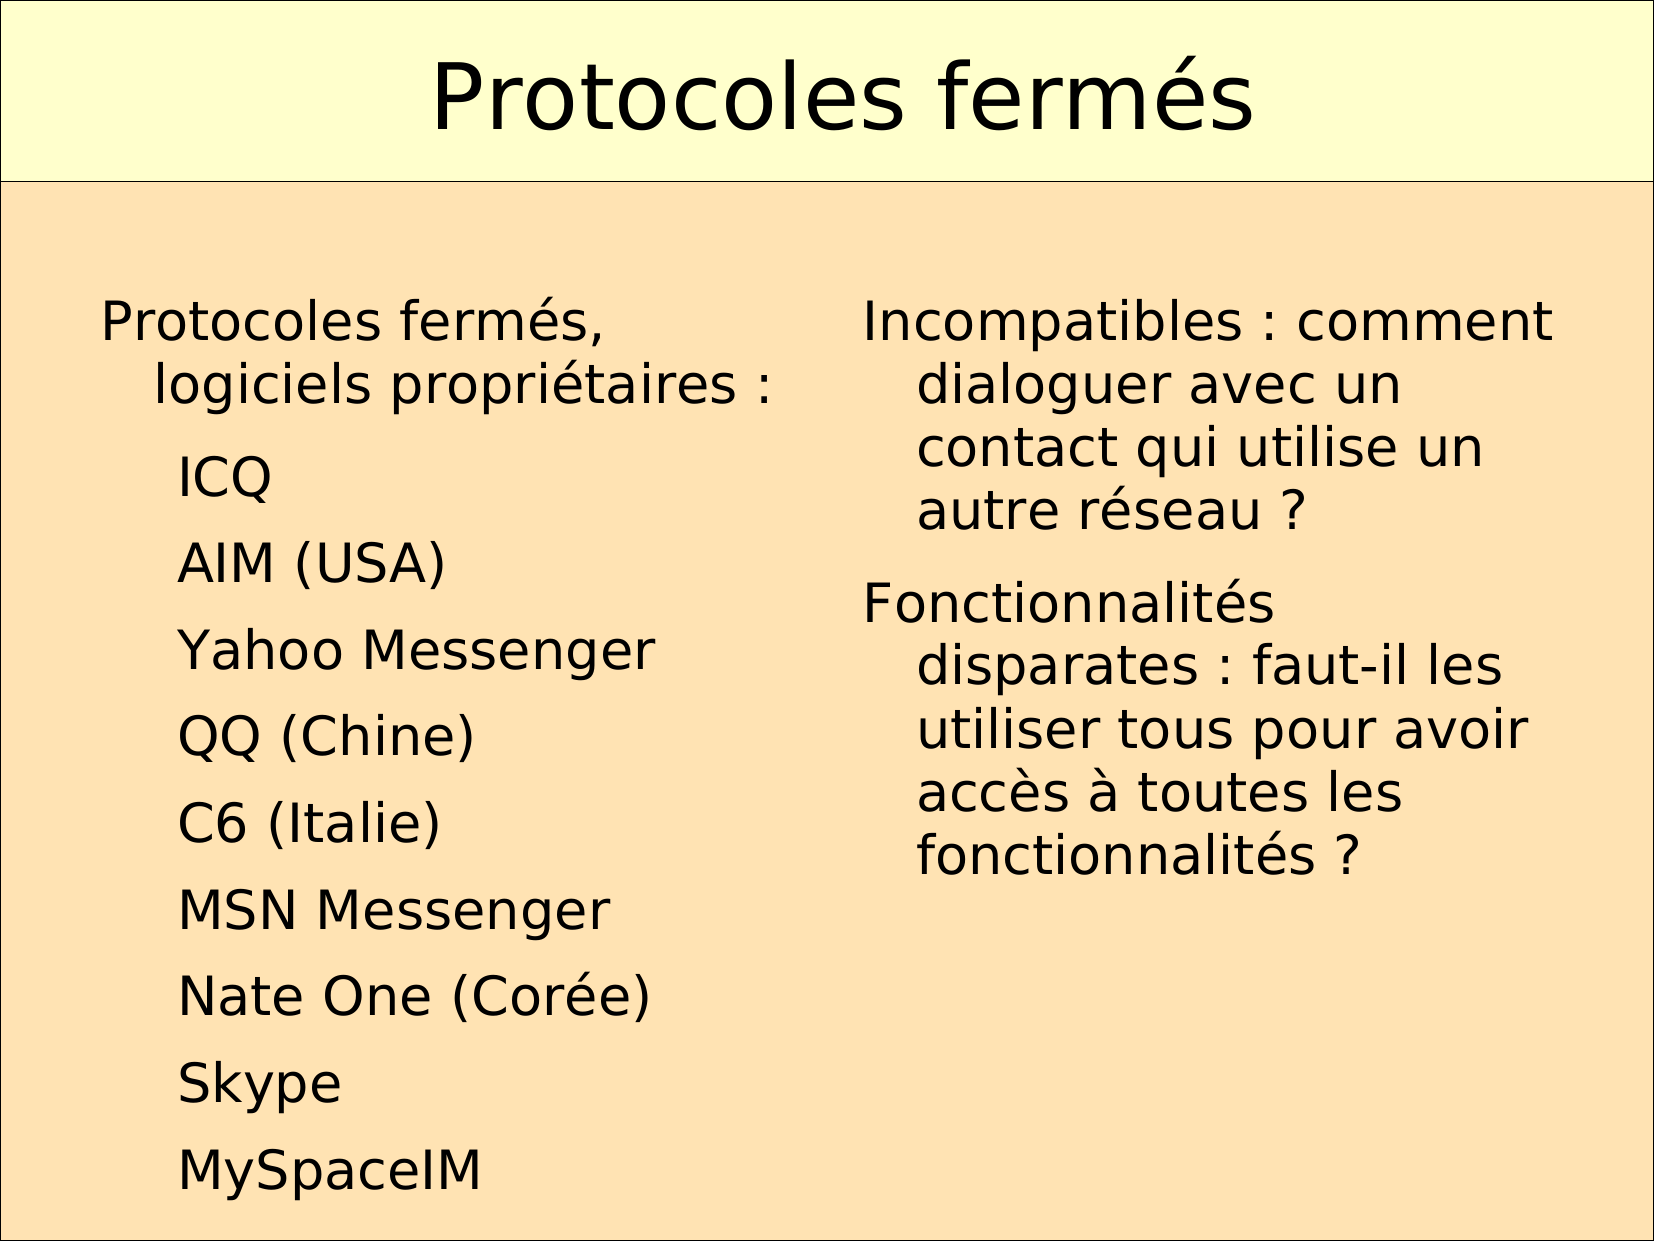

# Protocoles fermés
Protocoles fermés, logiciels propriétaires :
ICQ
AIM (USA)
Yahoo Messenger
QQ (Chine)
C6 (Italie)
MSN Messenger
Nate One (Corée)
Skype
MySpaceIM
Incompatibles : comment dialoguer avec un contact qui utilise un autre réseau ?
Fonctionnalités disparates : faut-il les utiliser tous pour avoir accès à toutes les fonctionnalités ?